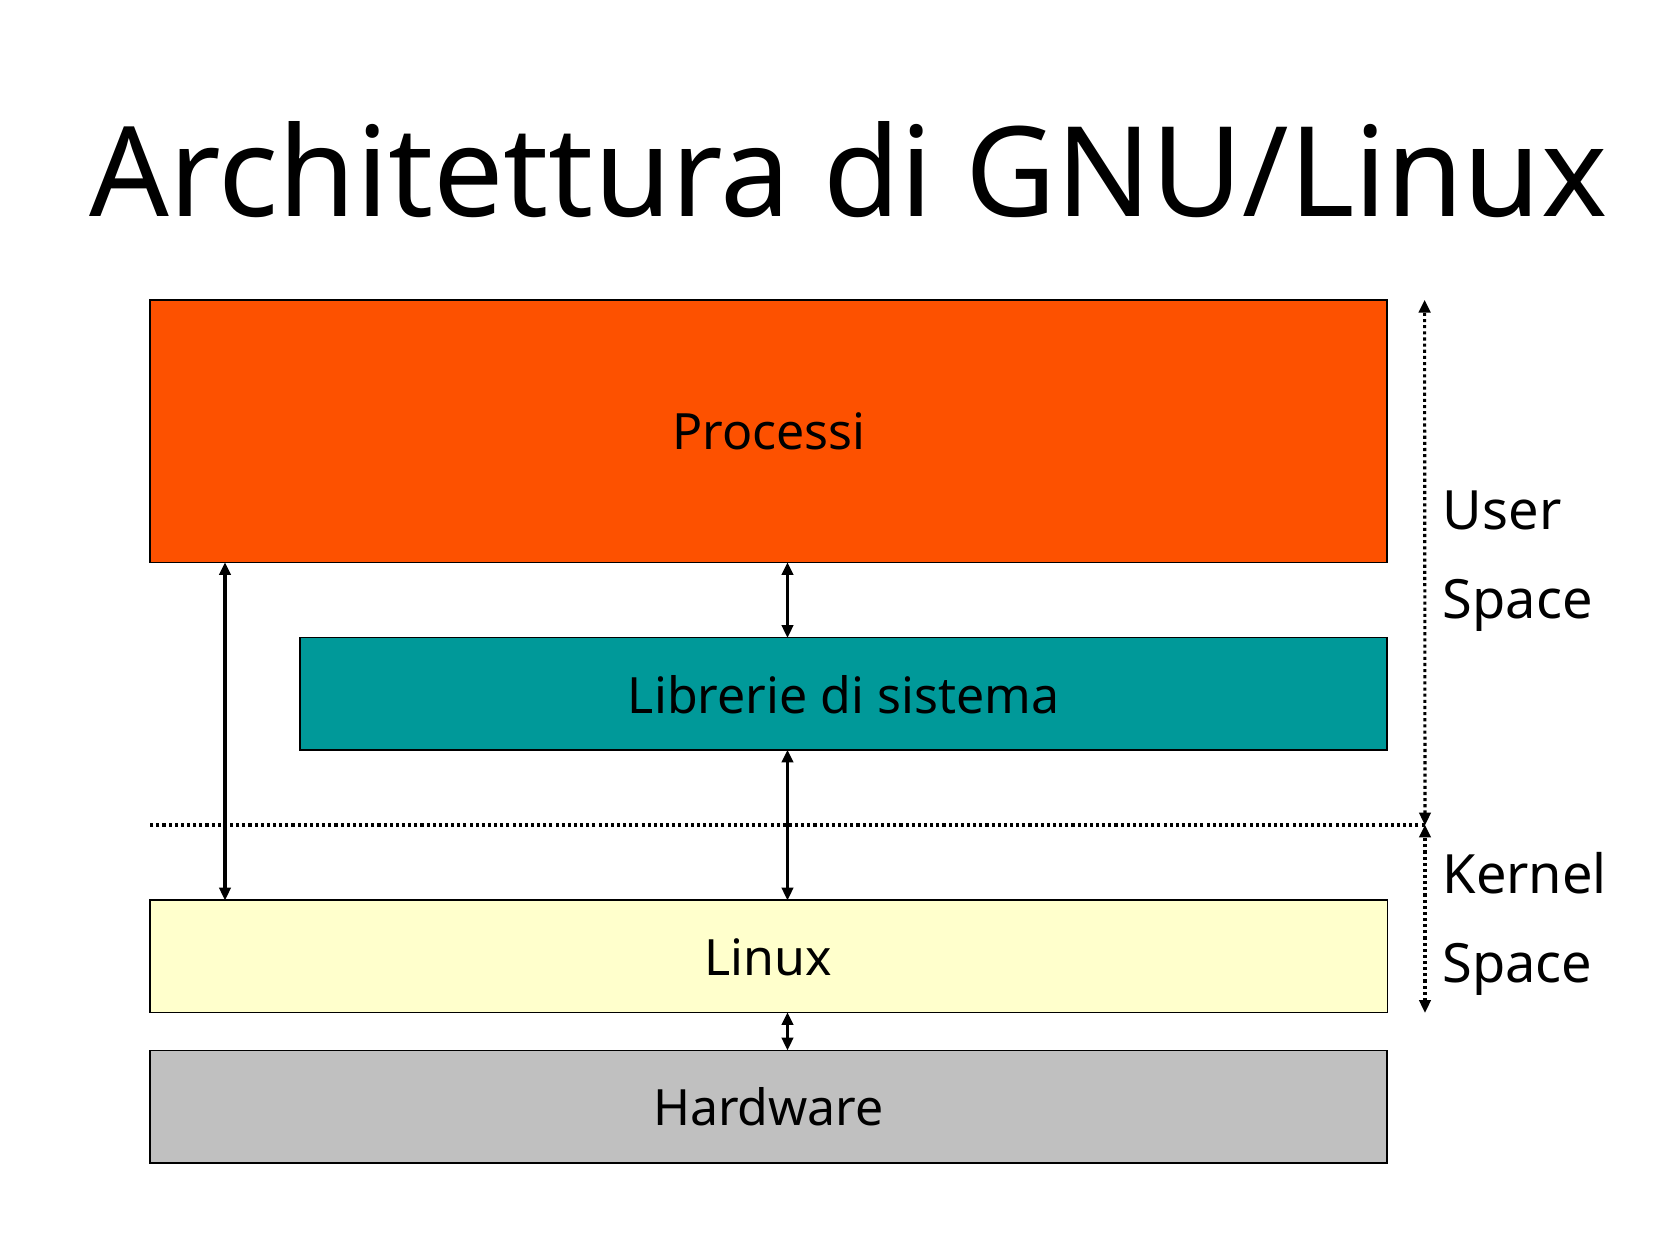

Architettura di GNU/Linux
Processi
User
Space
Librerie di sistema
Kernel
Space
Linux
Hardware